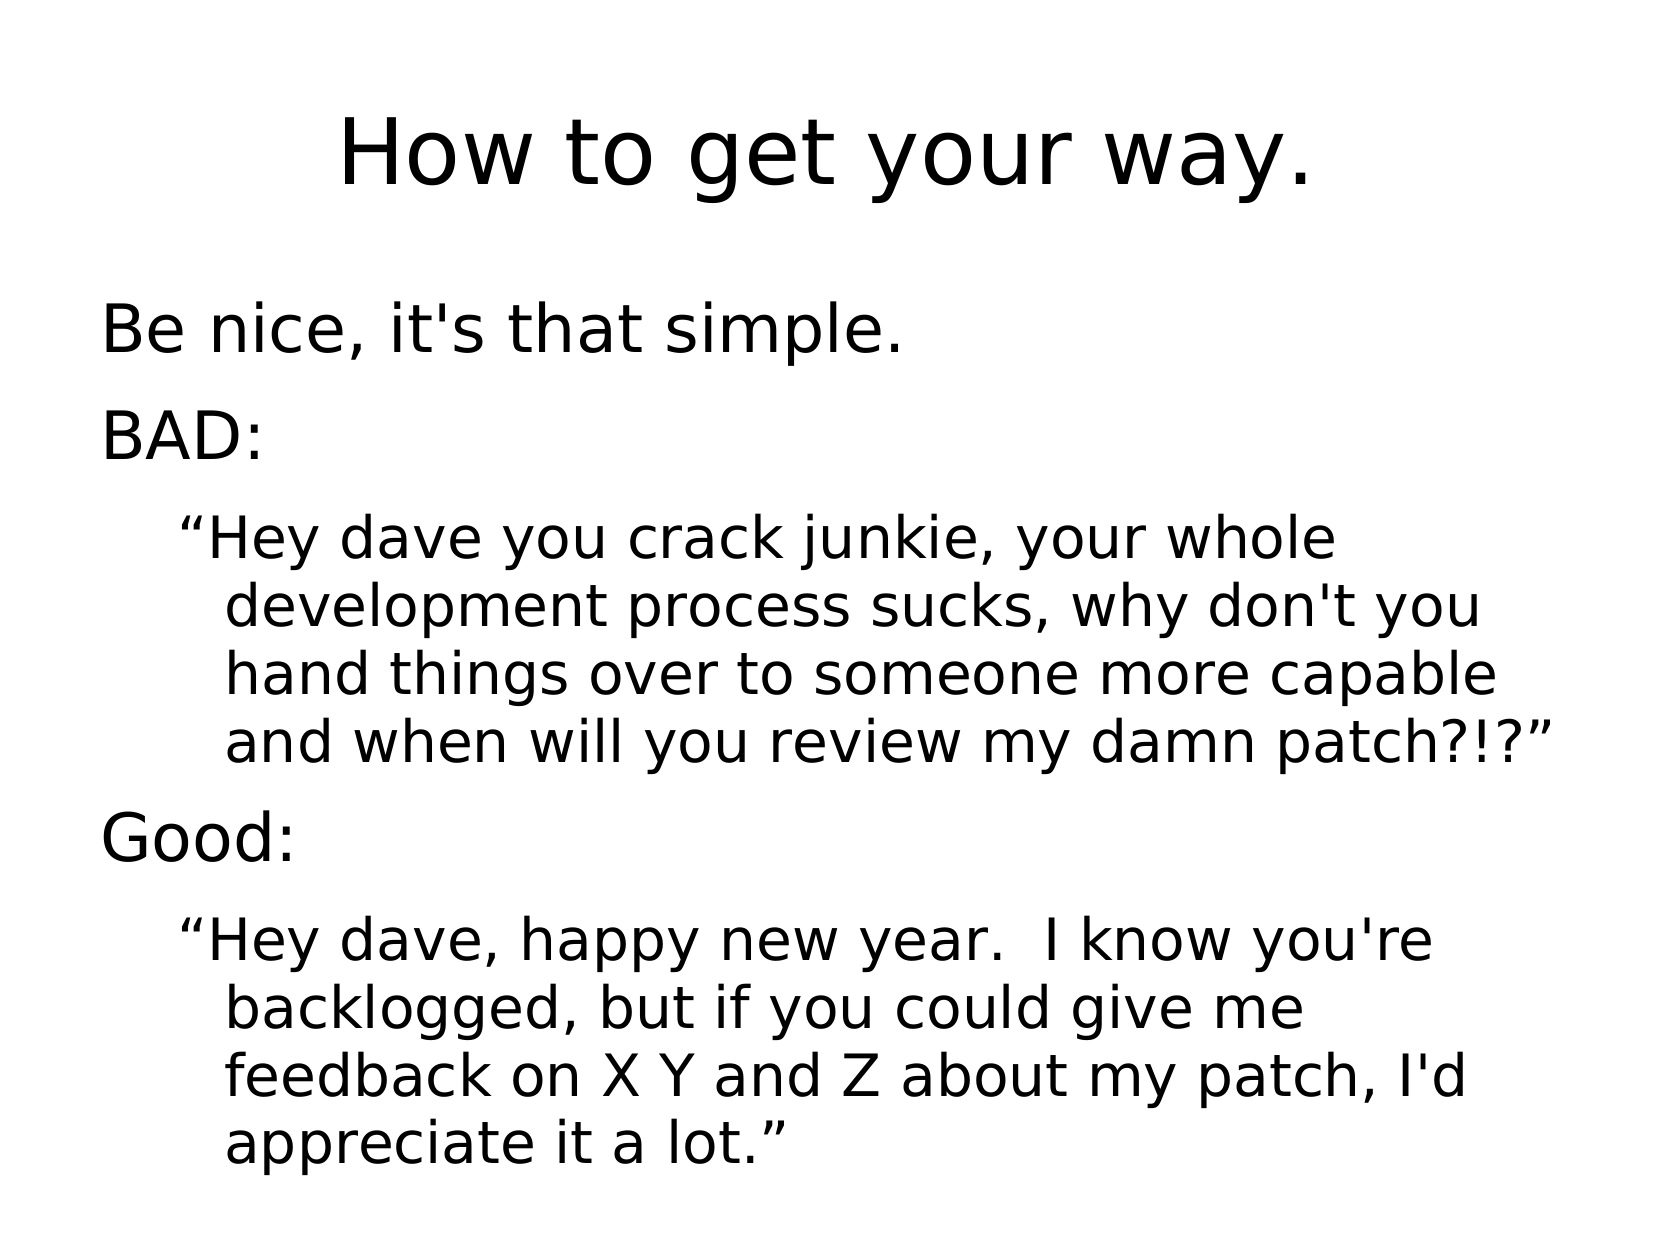

# How to get your way.
Be nice, it's that simple.
BAD:
“Hey dave you crack junkie, your whole development process sucks, why don't you hand things over to someone more capable and when will you review my damn patch?!?”
Good:
“Hey dave, happy new year. I know you're backlogged, but if you could give me feedback on X Y and Z about my patch, I'd appreciate it a lot.”